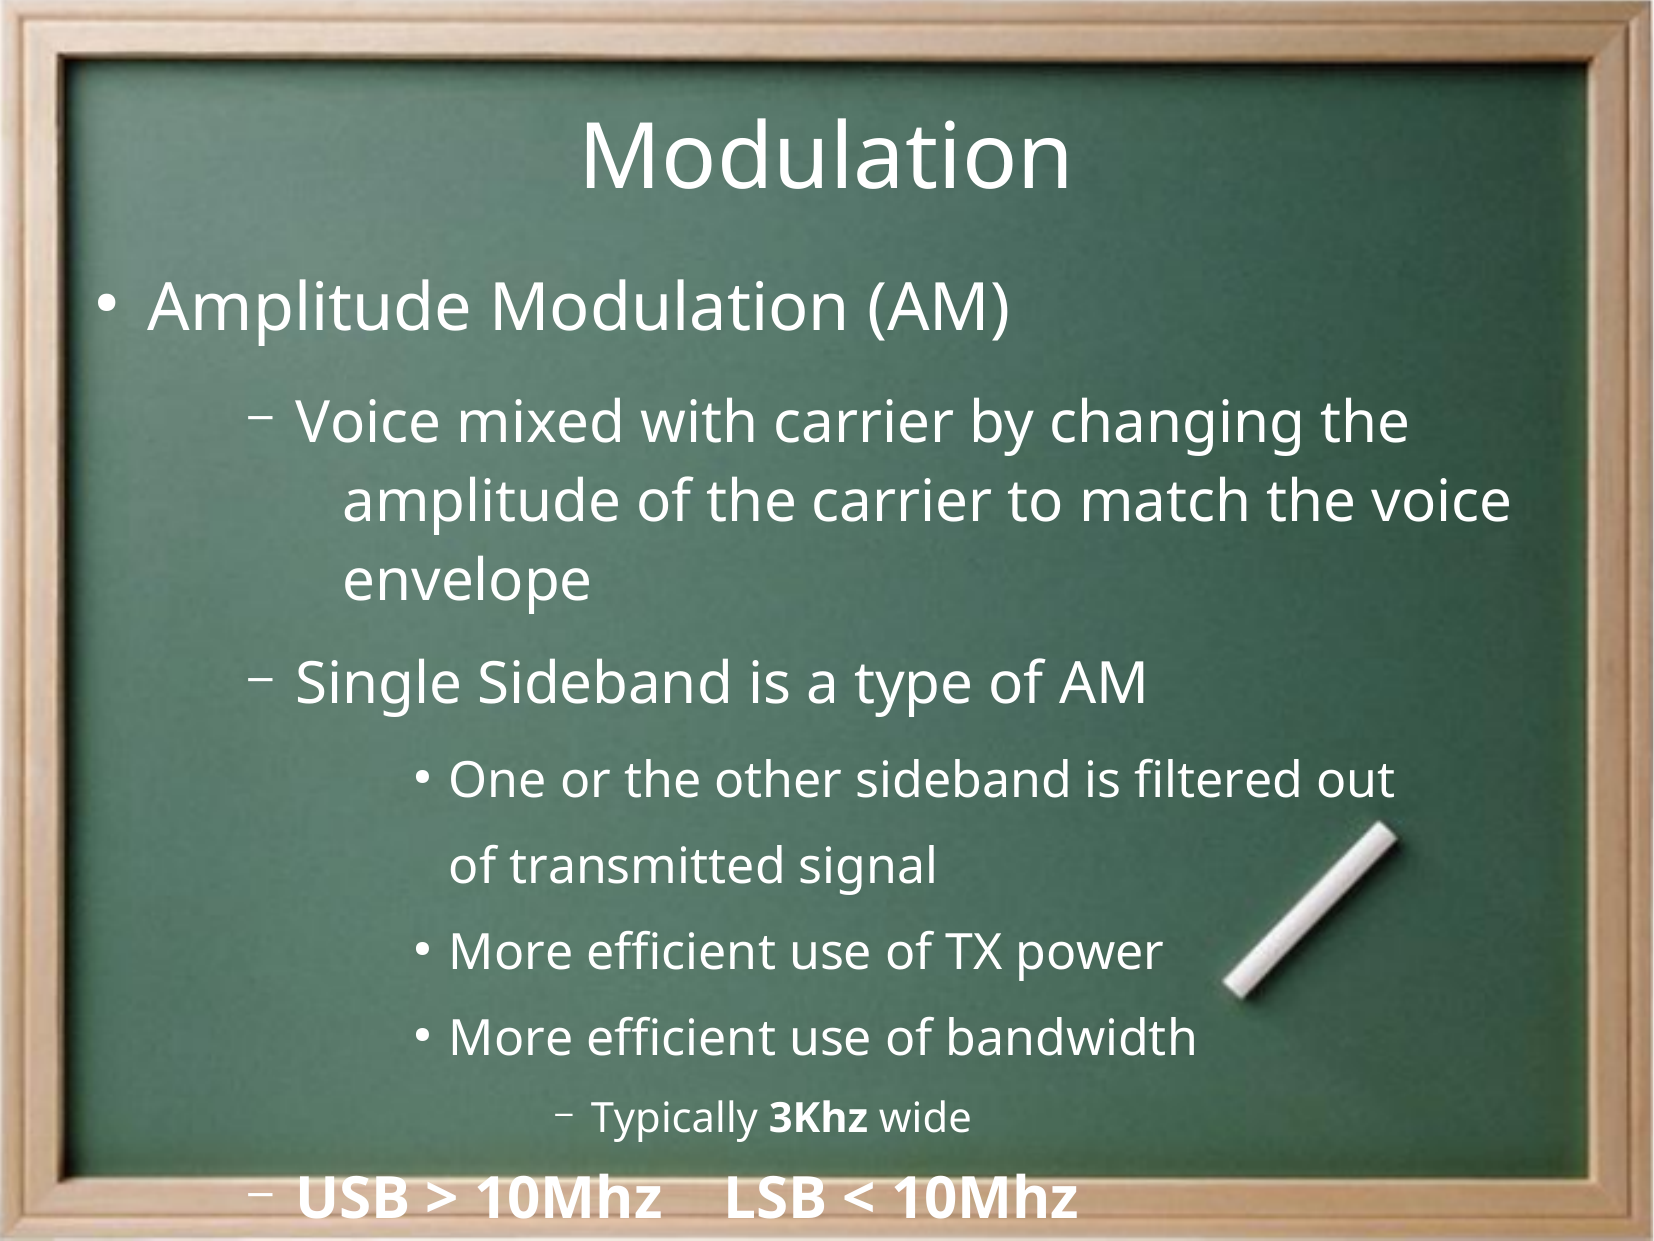

# Modulation
Amplitude Modulation (AM)
Voice mixed with carrier by changing the amplitude of the carrier to match the voice envelope
Single Sideband is a type of AM
One or the other sideband is filtered out
of transmitted signal
More efficient use of TX power
More efficient use of bandwidth
Typically 3Khz wide
USB > 10Mhz LSB < 10Mhz